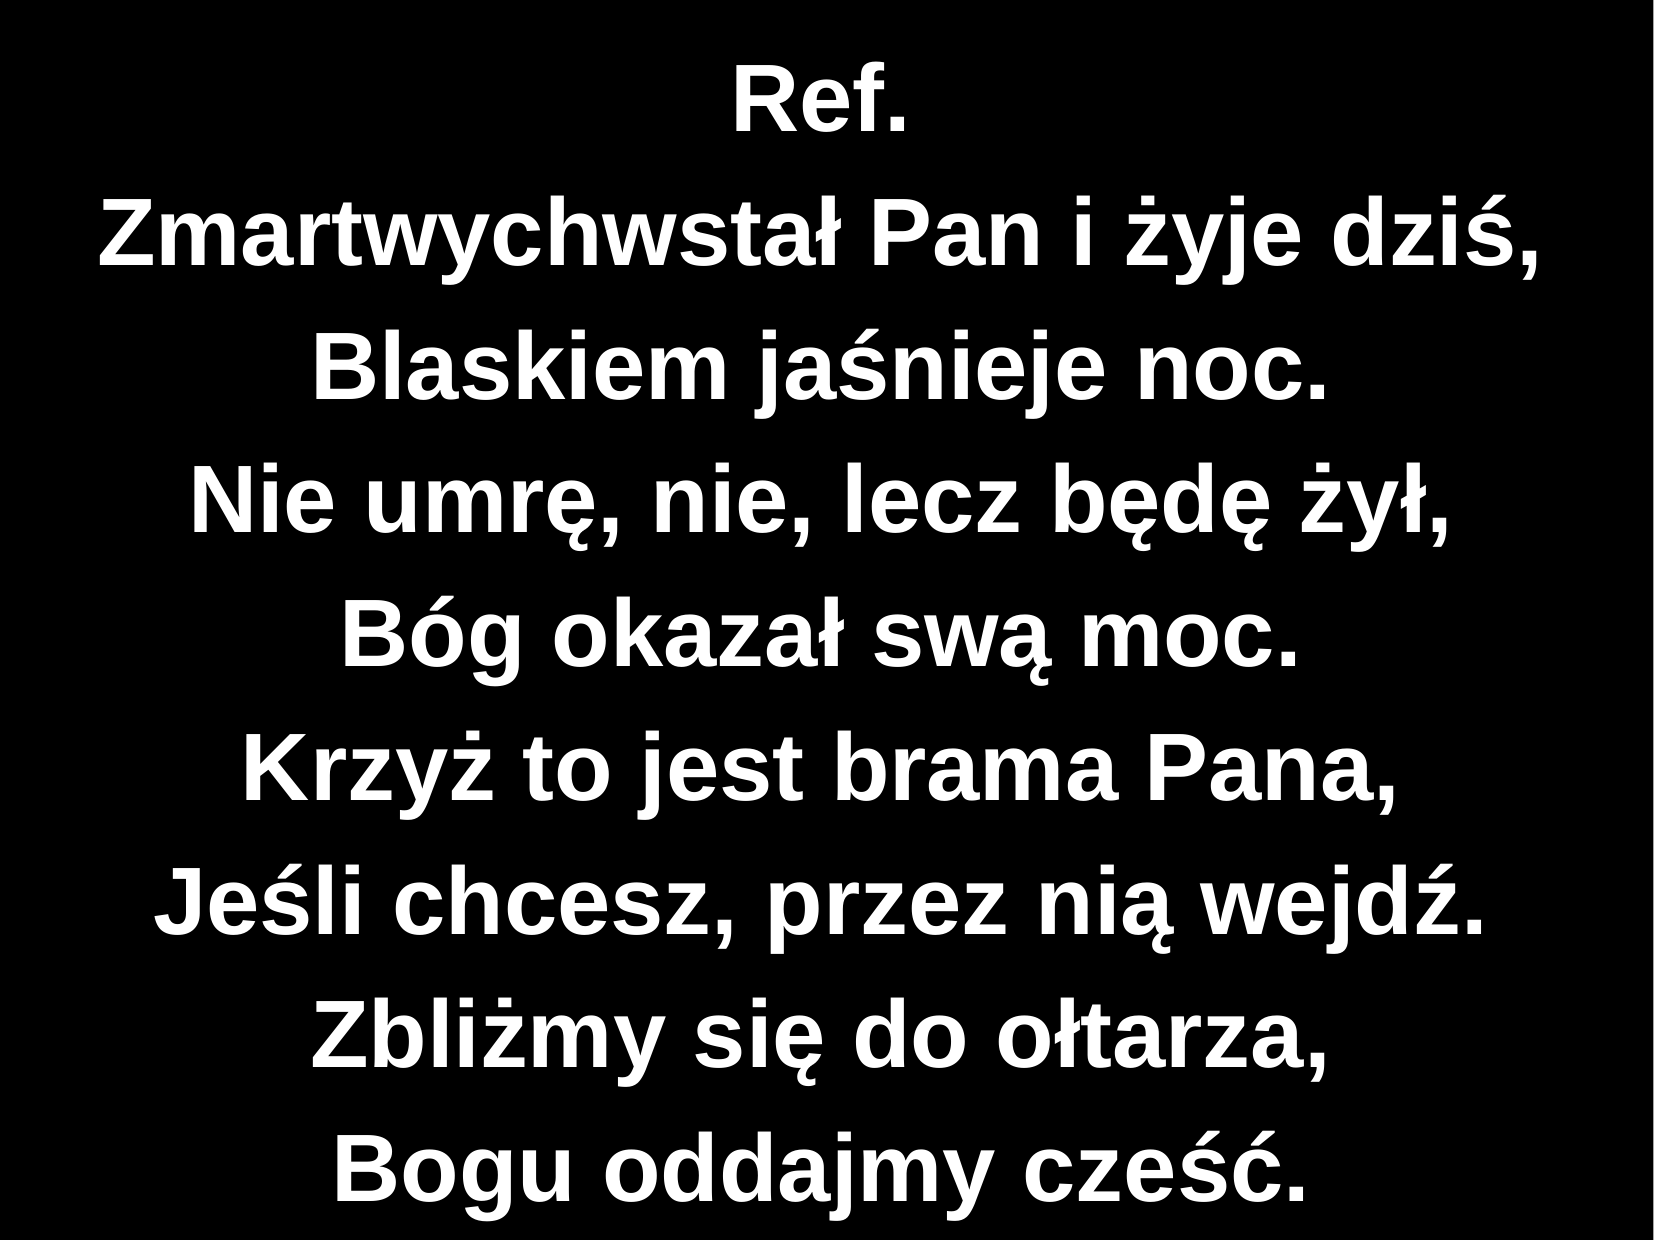

# Ref.
Zmartwychwstał Pan i żyje dziś,
Blaskiem jaśnieje noc.
Nie umrę, nie, lecz będę żył,
Bóg okazał swą moc.
Krzyż to jest brama Pana,
Jeśli chcesz, przez nią wejdź.
Zbliżmy się do ołtarza,
Bogu oddajmy cześć.